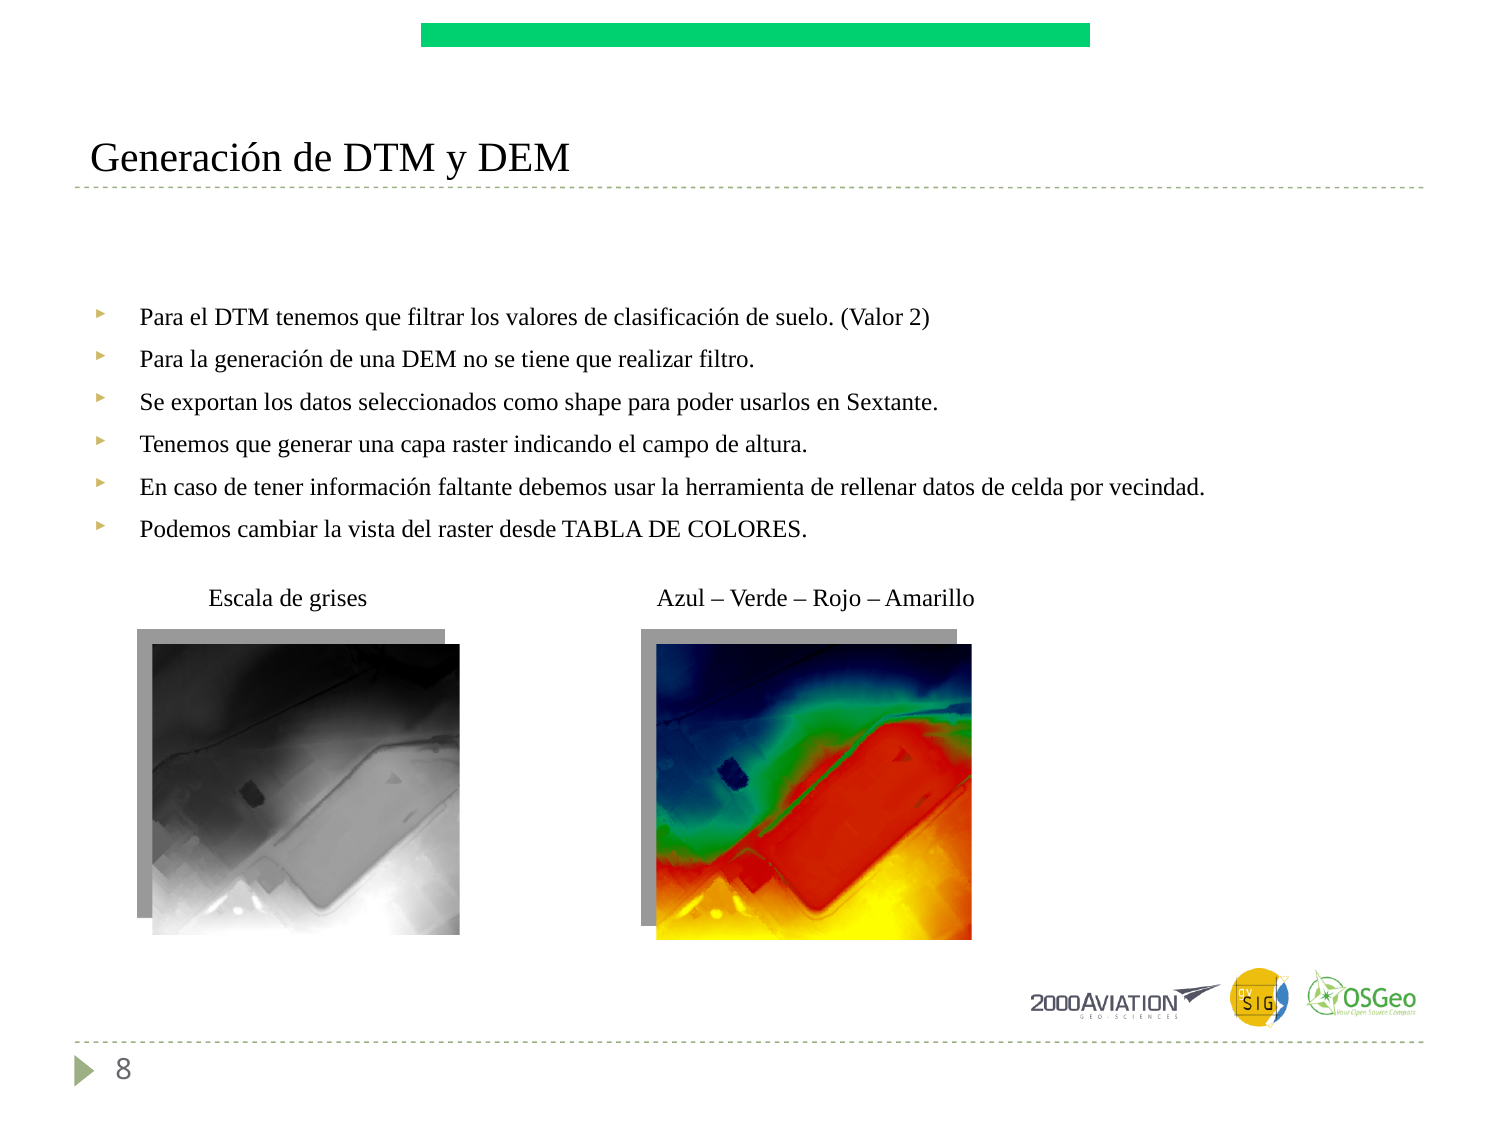

# Generación de DTM y DEM
Para el DTM tenemos que filtrar los valores de clasificación de suelo. (Valor 2)
Para la generación de una DEM no se tiene que realizar filtro.
Se exportan los datos seleccionados como shape para poder usarlos en Sextante.
Tenemos que generar una capa raster indicando el campo de altura.
En caso de tener información faltante debemos usar la herramienta de rellenar datos de celda por vecindad.
Podemos cambiar la vista del raster desde TABLA DE COLORES.
Escala de grises
Azul – Verde – Rojo – Amarillo